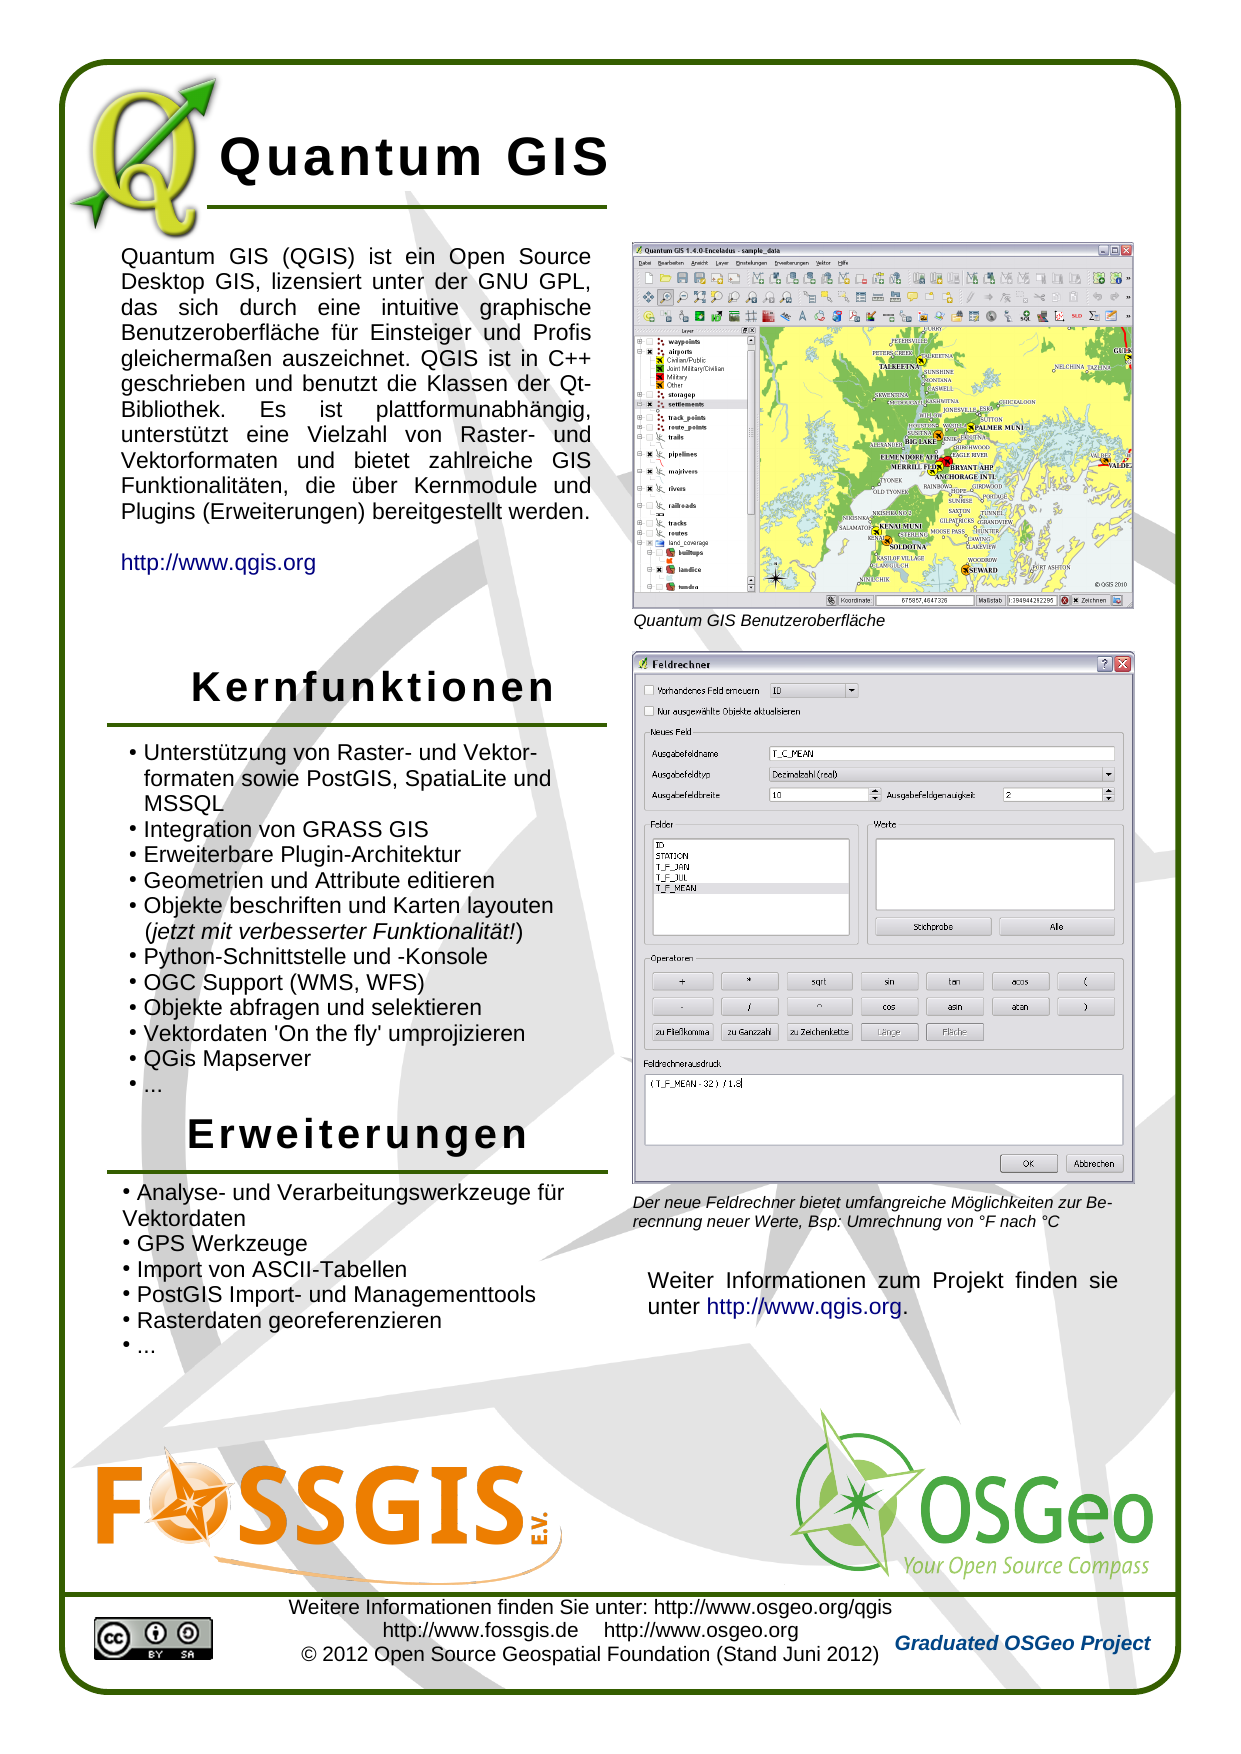

Quantum GIS
Quantum GIS (QGIS) ist ein Open Source Desktop GIS, lizensiert unter der GNU GPL, das sich durch eine intuitive graphische Benutzeroberfläche für Einsteiger und Profis gleichermaßen auszeichnet. QGIS ist in C++ geschrieben und benutzt die Klassen der Qt-Bibliothek. Es ist plattformunabhängig, unterstützt eine Vielzahl von Raster- und Vektorformaten und bietet zahlreiche GIS Funktionalitäten, die über Kernmodule und Plugins (Erweiterungen) bereitgestellt werden.
http://www.qgis.org
Quantum GIS Benutzeroberfläche
 Kernfunktionen
 Unterstützung von Raster- und Vektor-formaten sowie PostGIS, SpatiaLite und MSSQL
 Integration von GRASS GIS
 Erweiterbare Plugin-Architektur
 Geometrien und Attribute editieren
 Objekte beschriften und Karten layouten (jetzt mit verbesserter Funktionalität!)
 Python-Schnittstelle und -Konsole
 OGC Support (WMS, WFS)
 Objekte abfragen und selektieren
 Vektordaten 'On the fly' umprojizieren
 QGis Mapserver
 ...
Erweiterungen
 Analyse- und Verarbeitungswerkzeuge für Vektordaten
 GPS Werkzeuge
 Import von ASCII-Tabellen
 PostGIS Import- und Managementtools
 Rasterdaten georeferenzieren
 ...
Der neue Feldrechner bietet umfangreiche Möglichkeiten zur Be-
recnnung neuer Werte, Bsp: Umrechnung von °F nach °C
Weiter Informationen zum Projekt finden sie unter http://www.qgis.org.